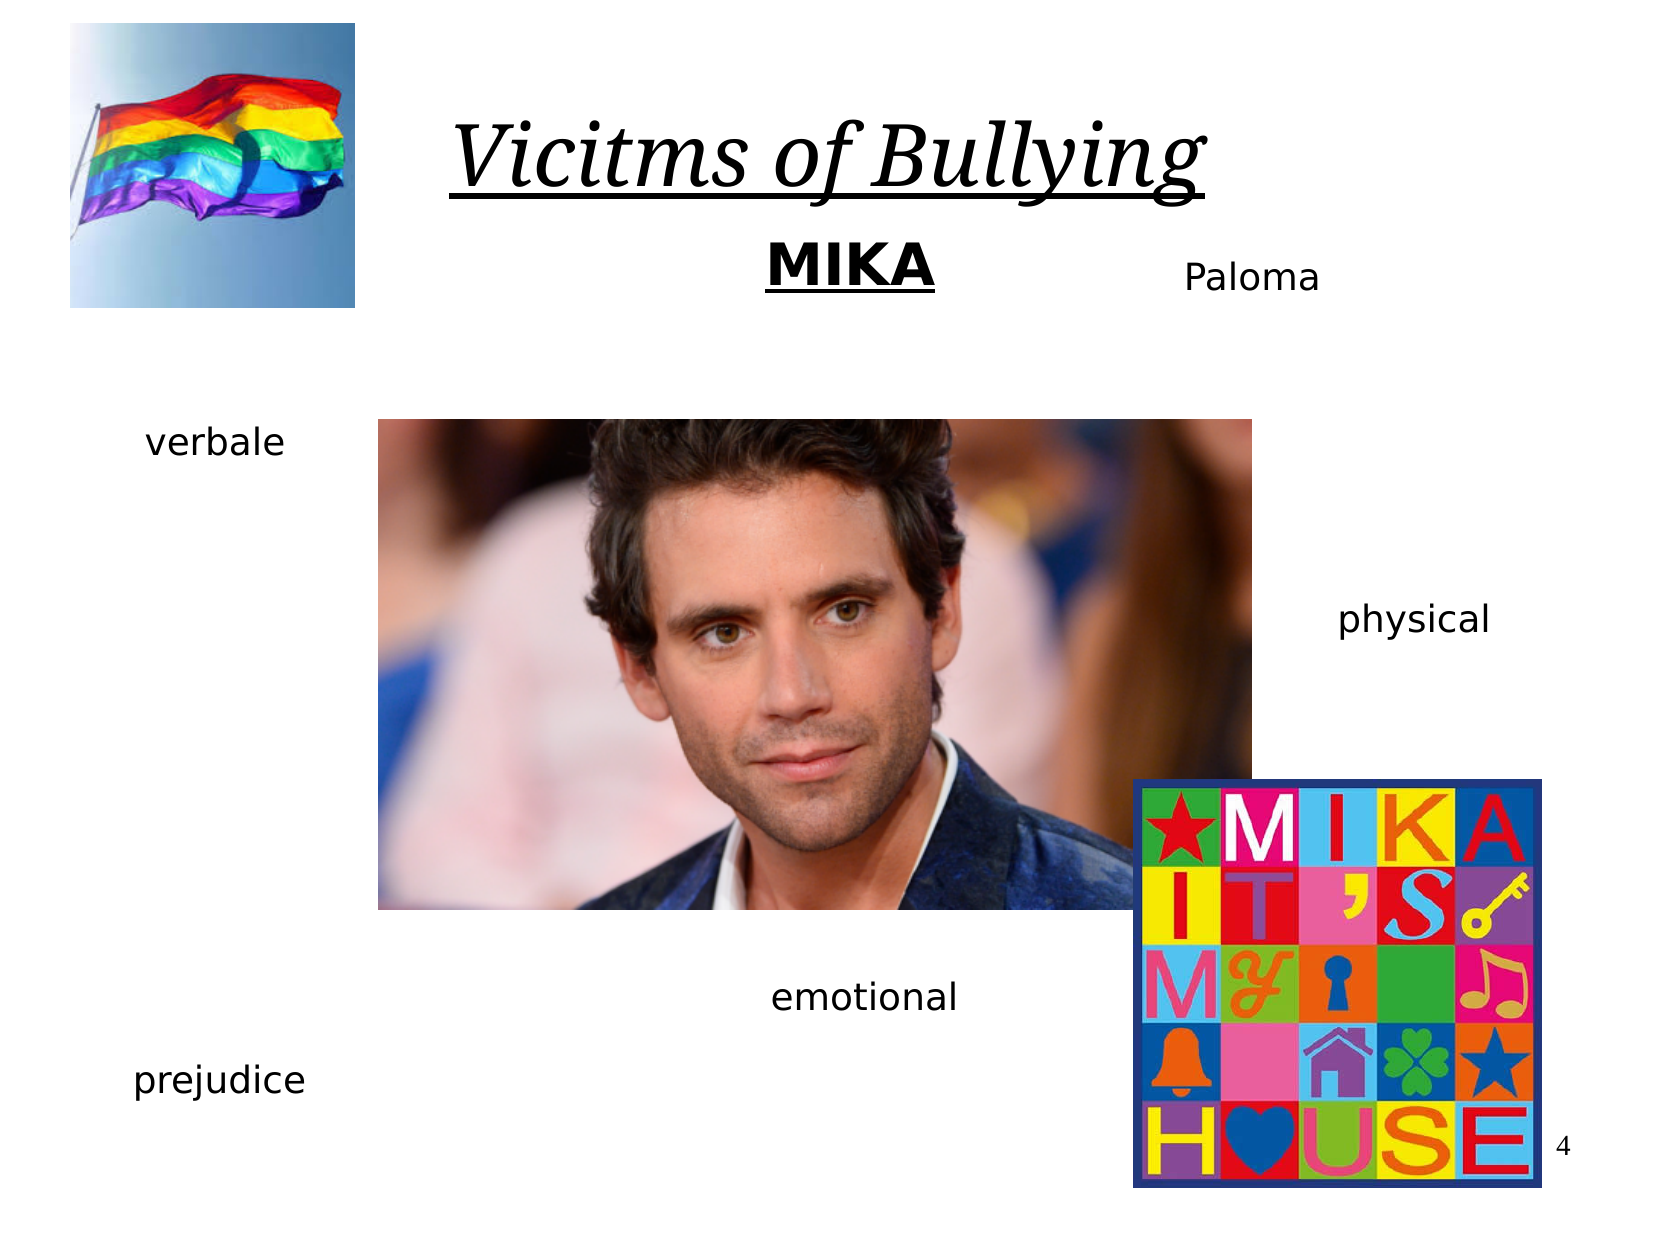

# Vicitms of Bullying
MIKA
Paloma
verbale
physical
emotional
prejudice
4